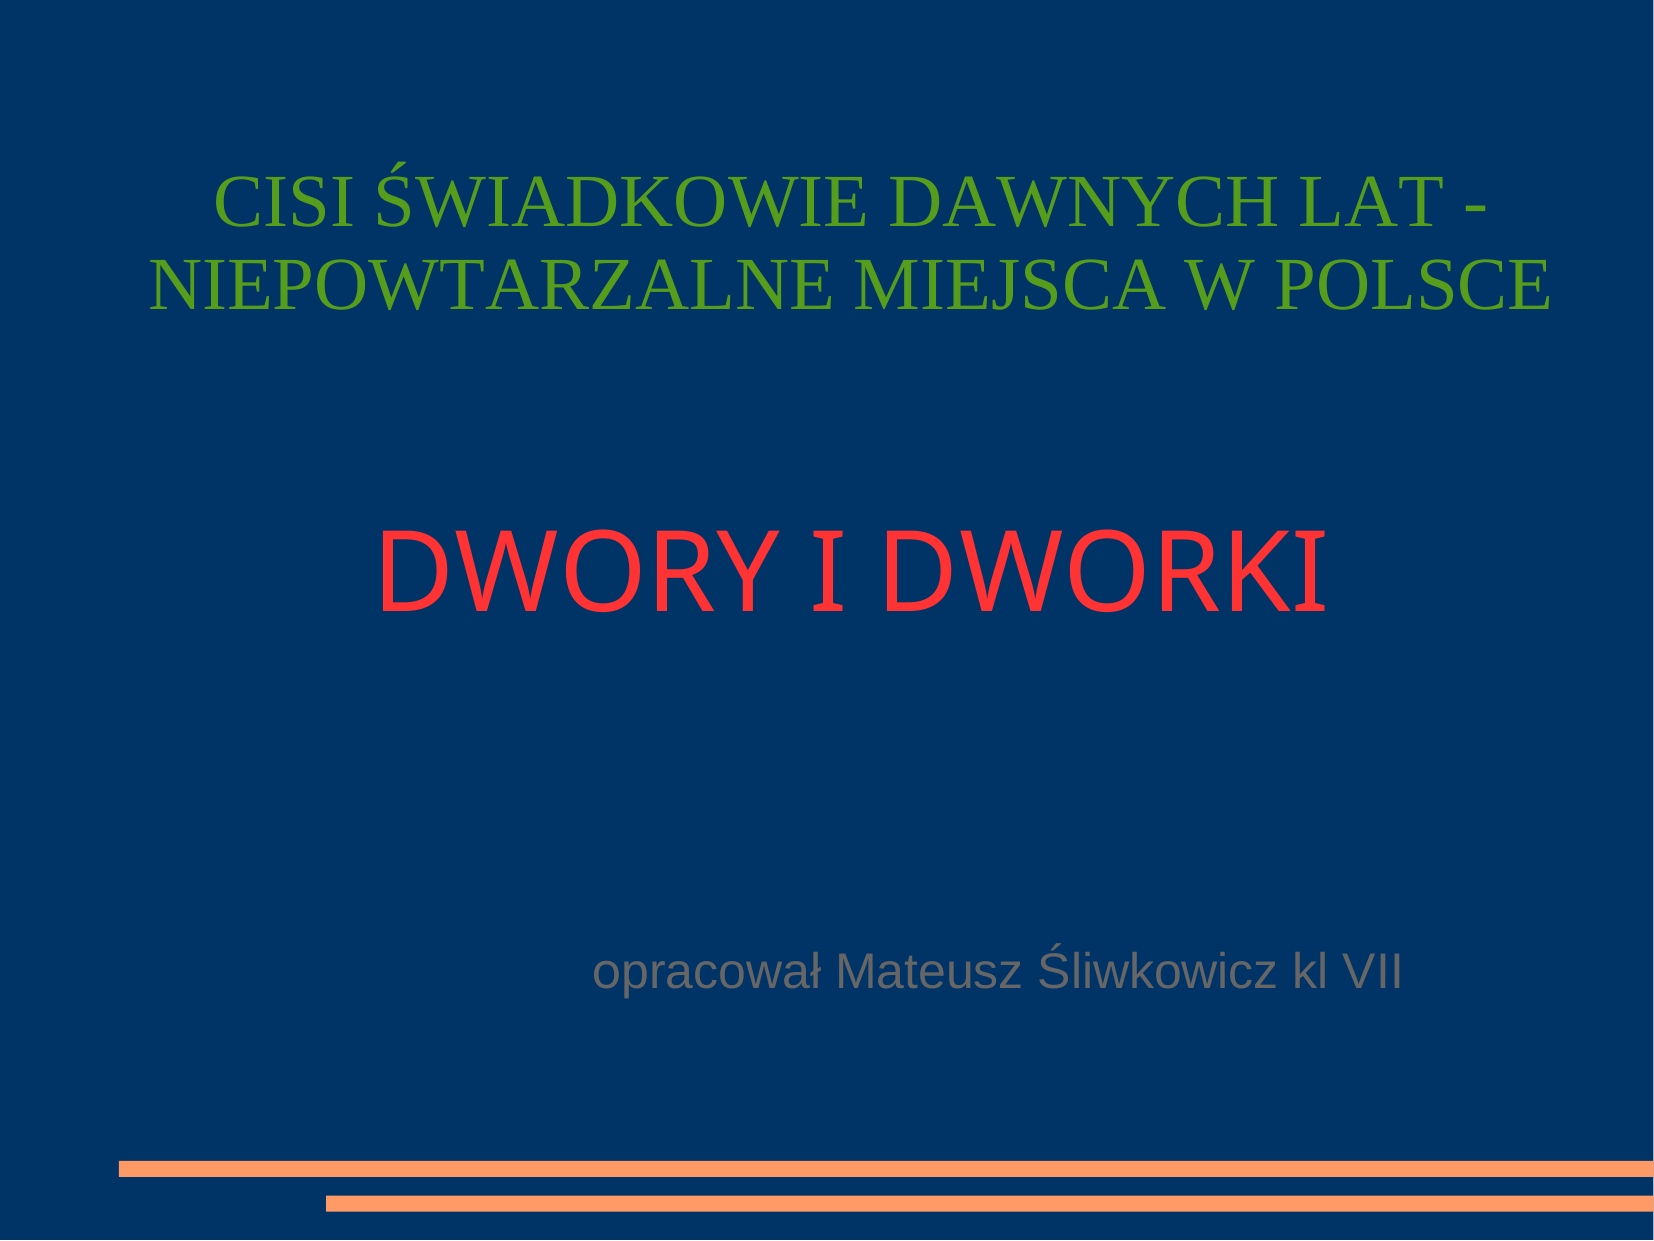

CISI ŚWIADKOWIE DAWNYCH LAT -
NIEPOWTARZALNE MIEJSCA W POLSCE
DWORY I DWORKI
 opracował Mateusz Śliwkowicz kl VII
#